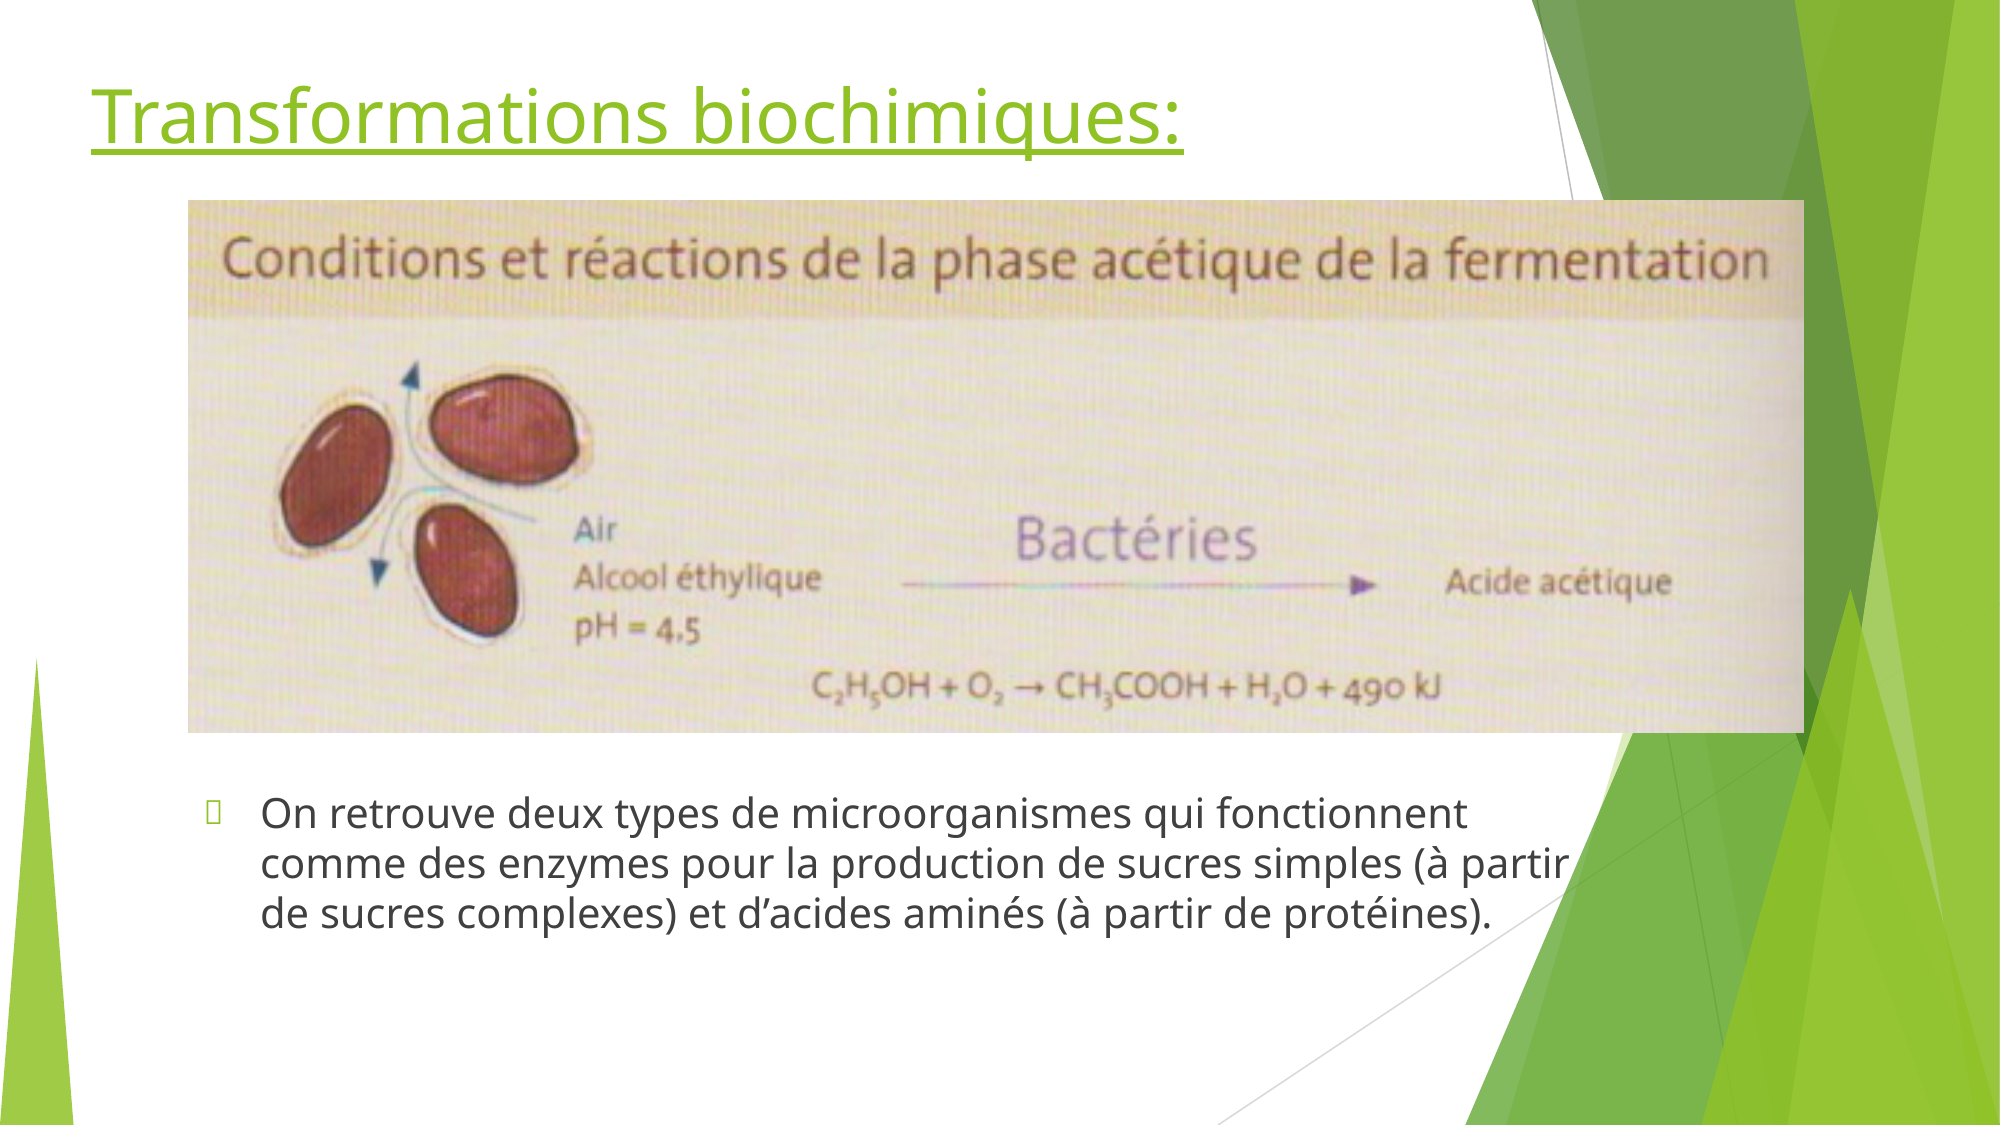

Transformations biochimiques:
# On retrouve deux types de microorganismes qui fonctionnent comme des enzymes pour la production de sucres simples (à partir de sucres complexes) et d’acides aminés (à partir de protéines).